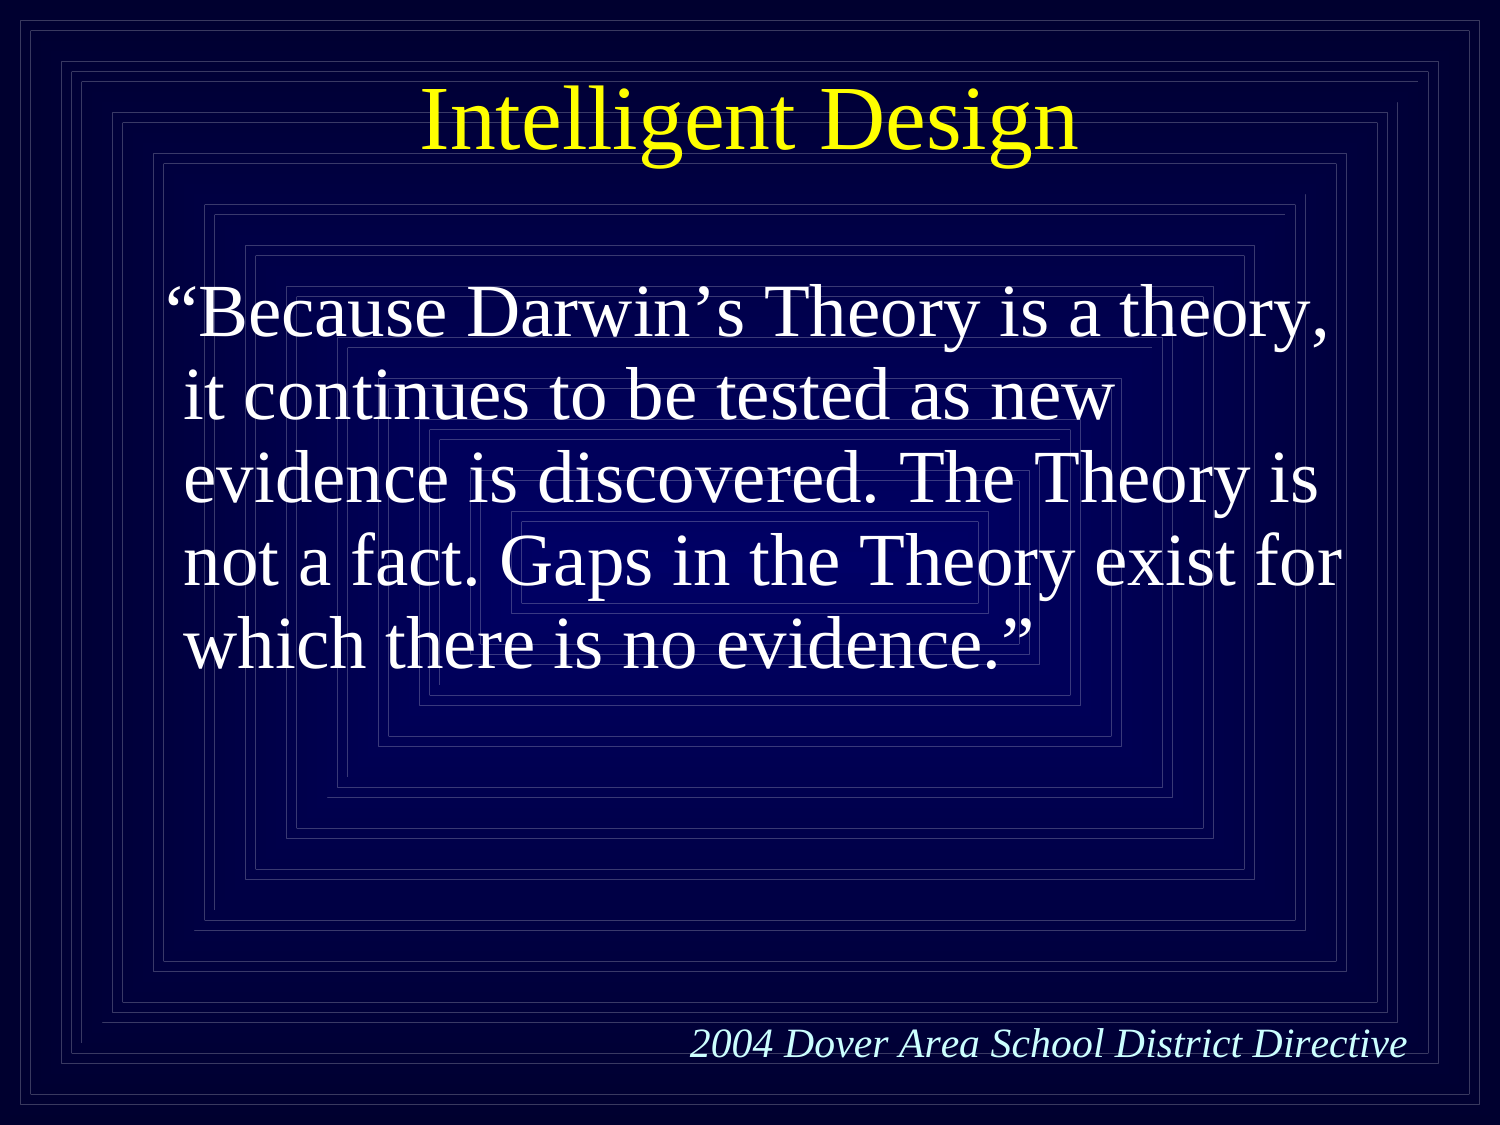

# Intelligent Design
 “Because Darwin’s Theory is a theory, it continues to be tested as new evidence is discovered. The Theory is not a fact. Gaps in the Theory exist for which there is no evidence.”
2004 Dover Area School District Directive